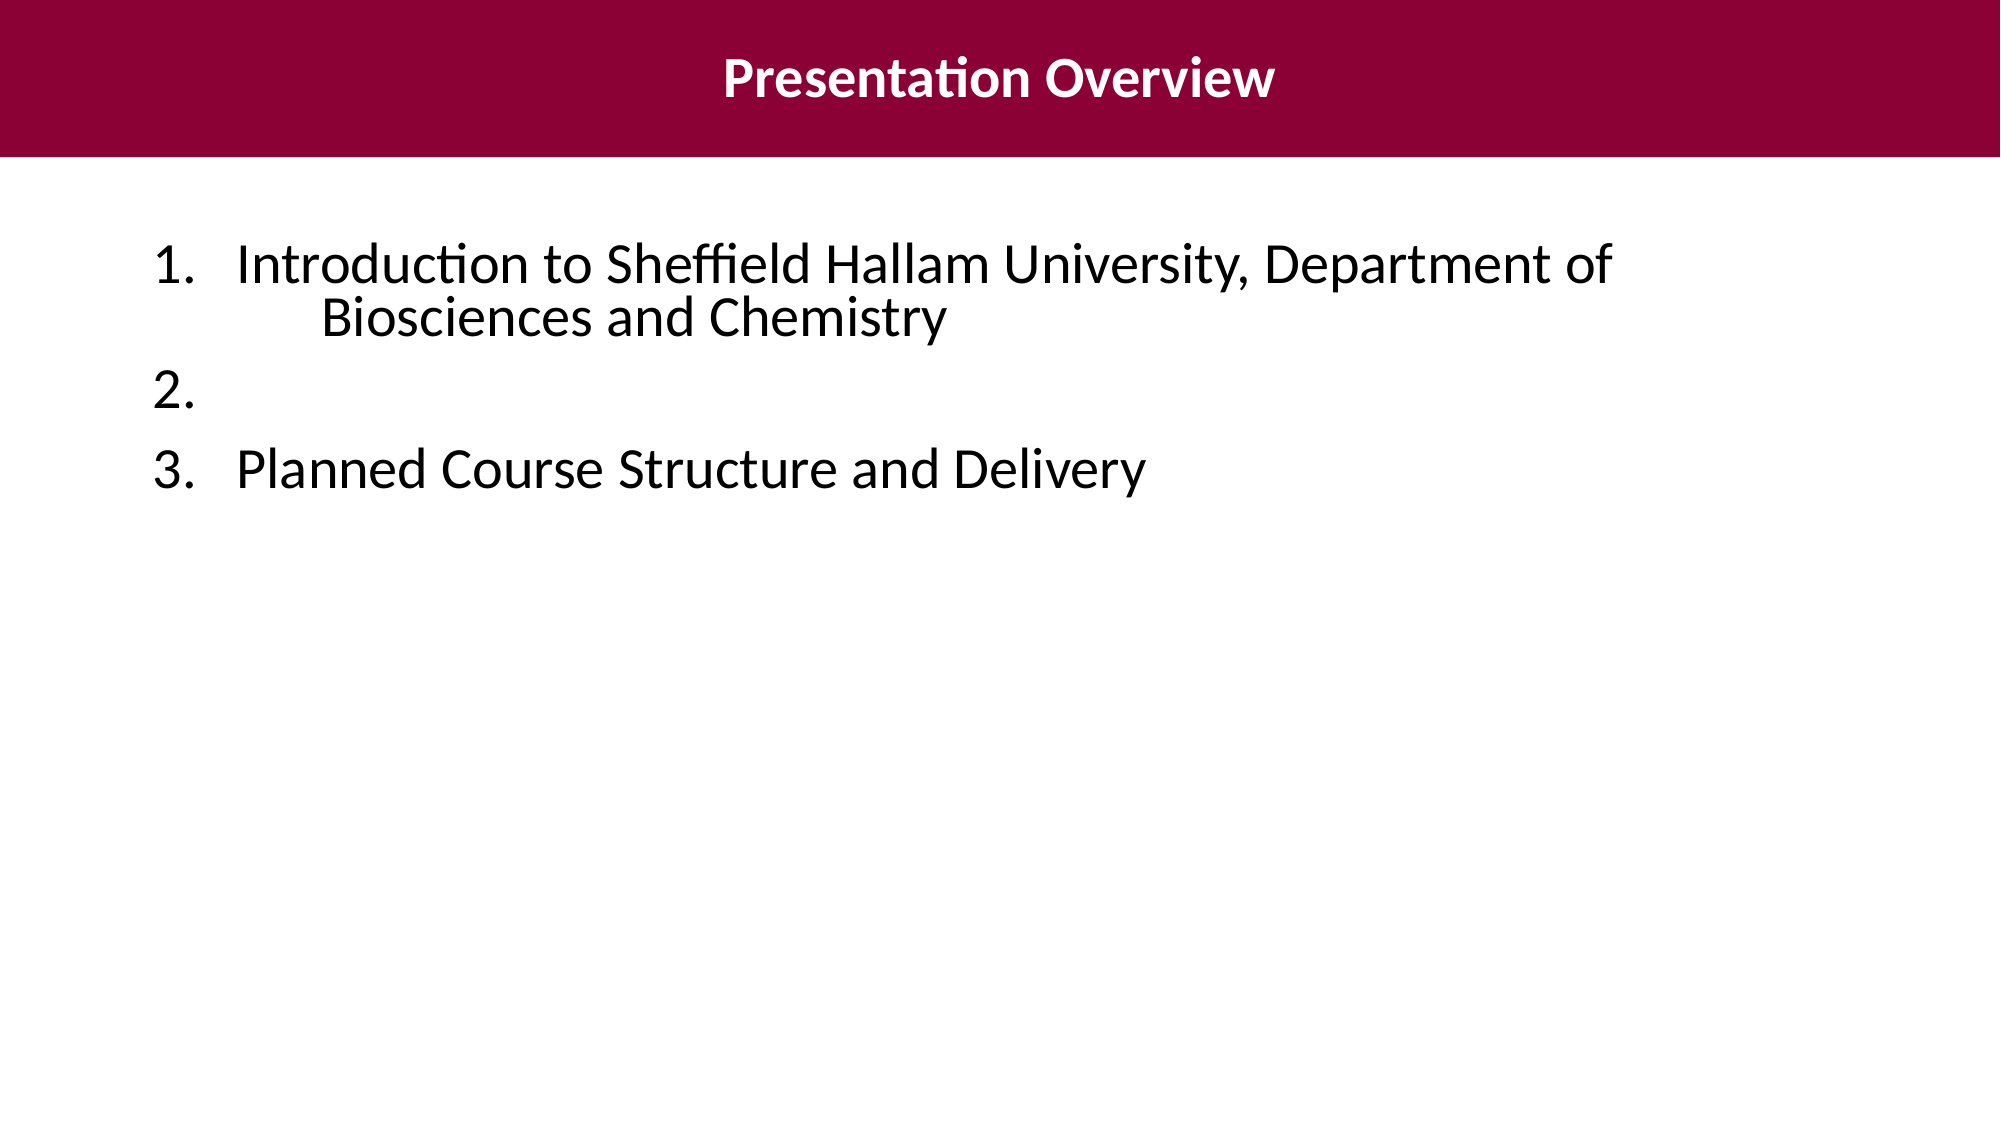

Presentation Overview
# Introduction to Sheffield Hallam University, Department of Biosciences and Chemistry
Planned Course Structure and Delivery